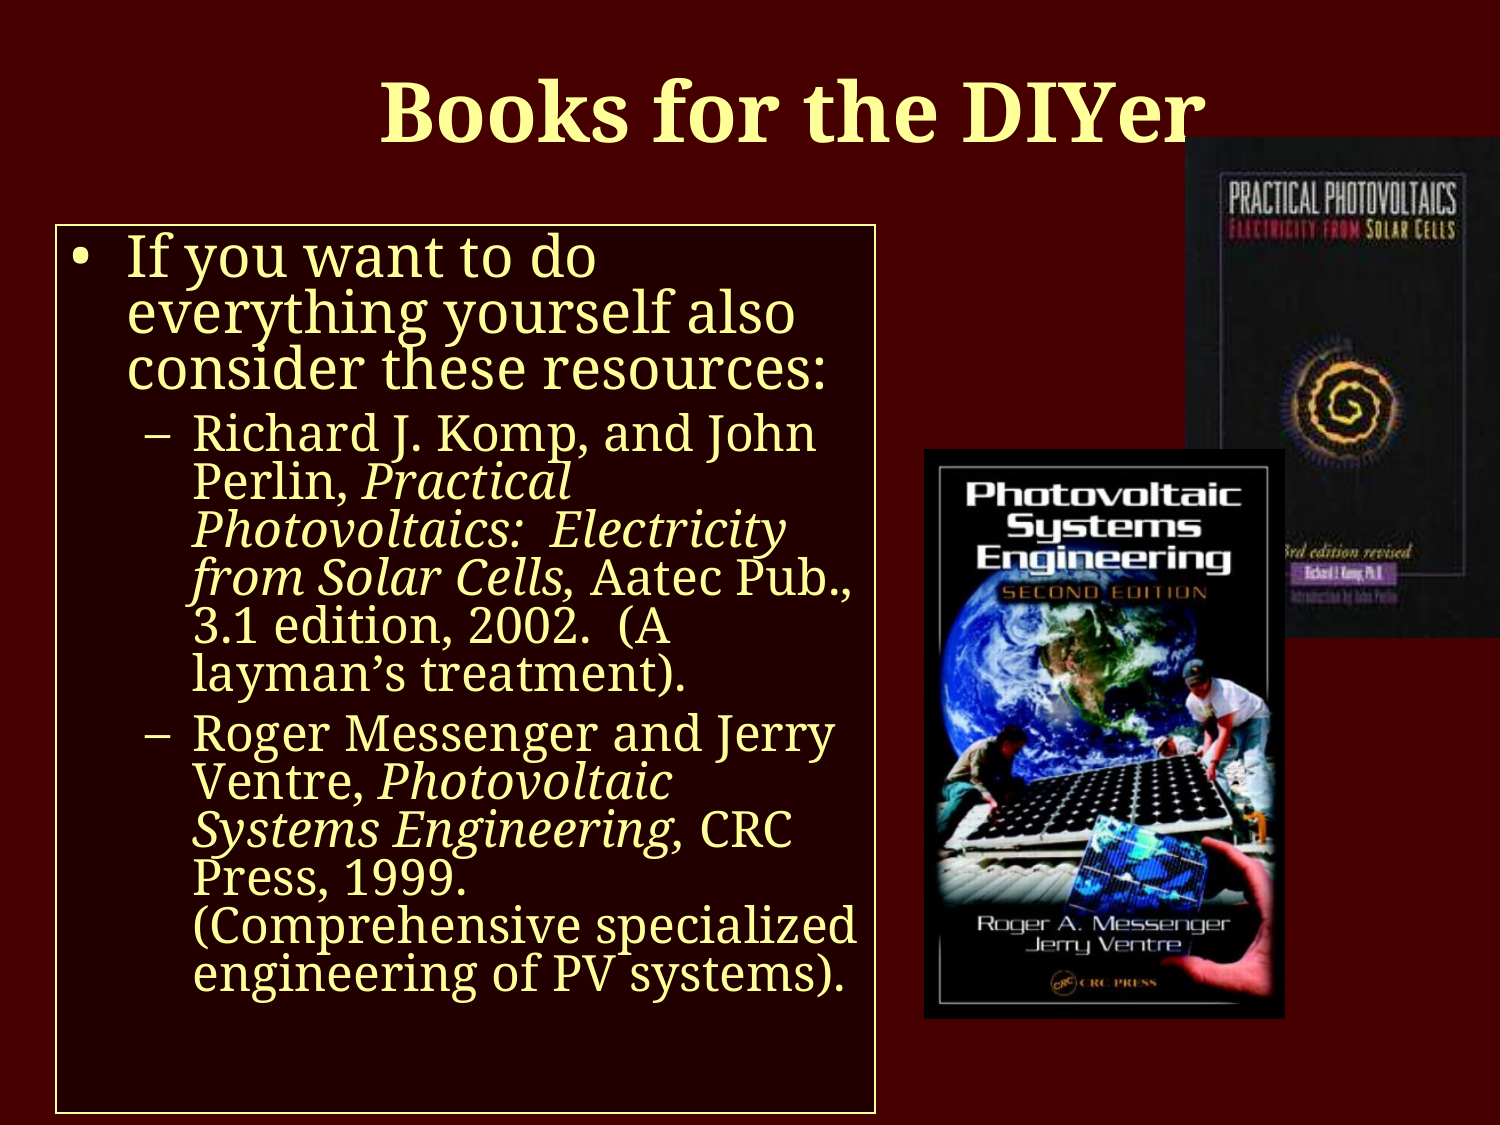

# Books for the DIYer
If you want to do everything yourself also consider these resources:
Richard J. Komp, and John Perlin, Practical Photovoltaics:  Electricity from Solar Cells, Aatec Pub., 3.1 edition, 2002. (A layman’s treatment).
Roger Messenger and Jerry Ventre, Photovoltaic Systems Engineering, CRC Press, 1999. (Comprehensive specialized engineering of PV systems).
Engineering Photovoltaic Systems
40